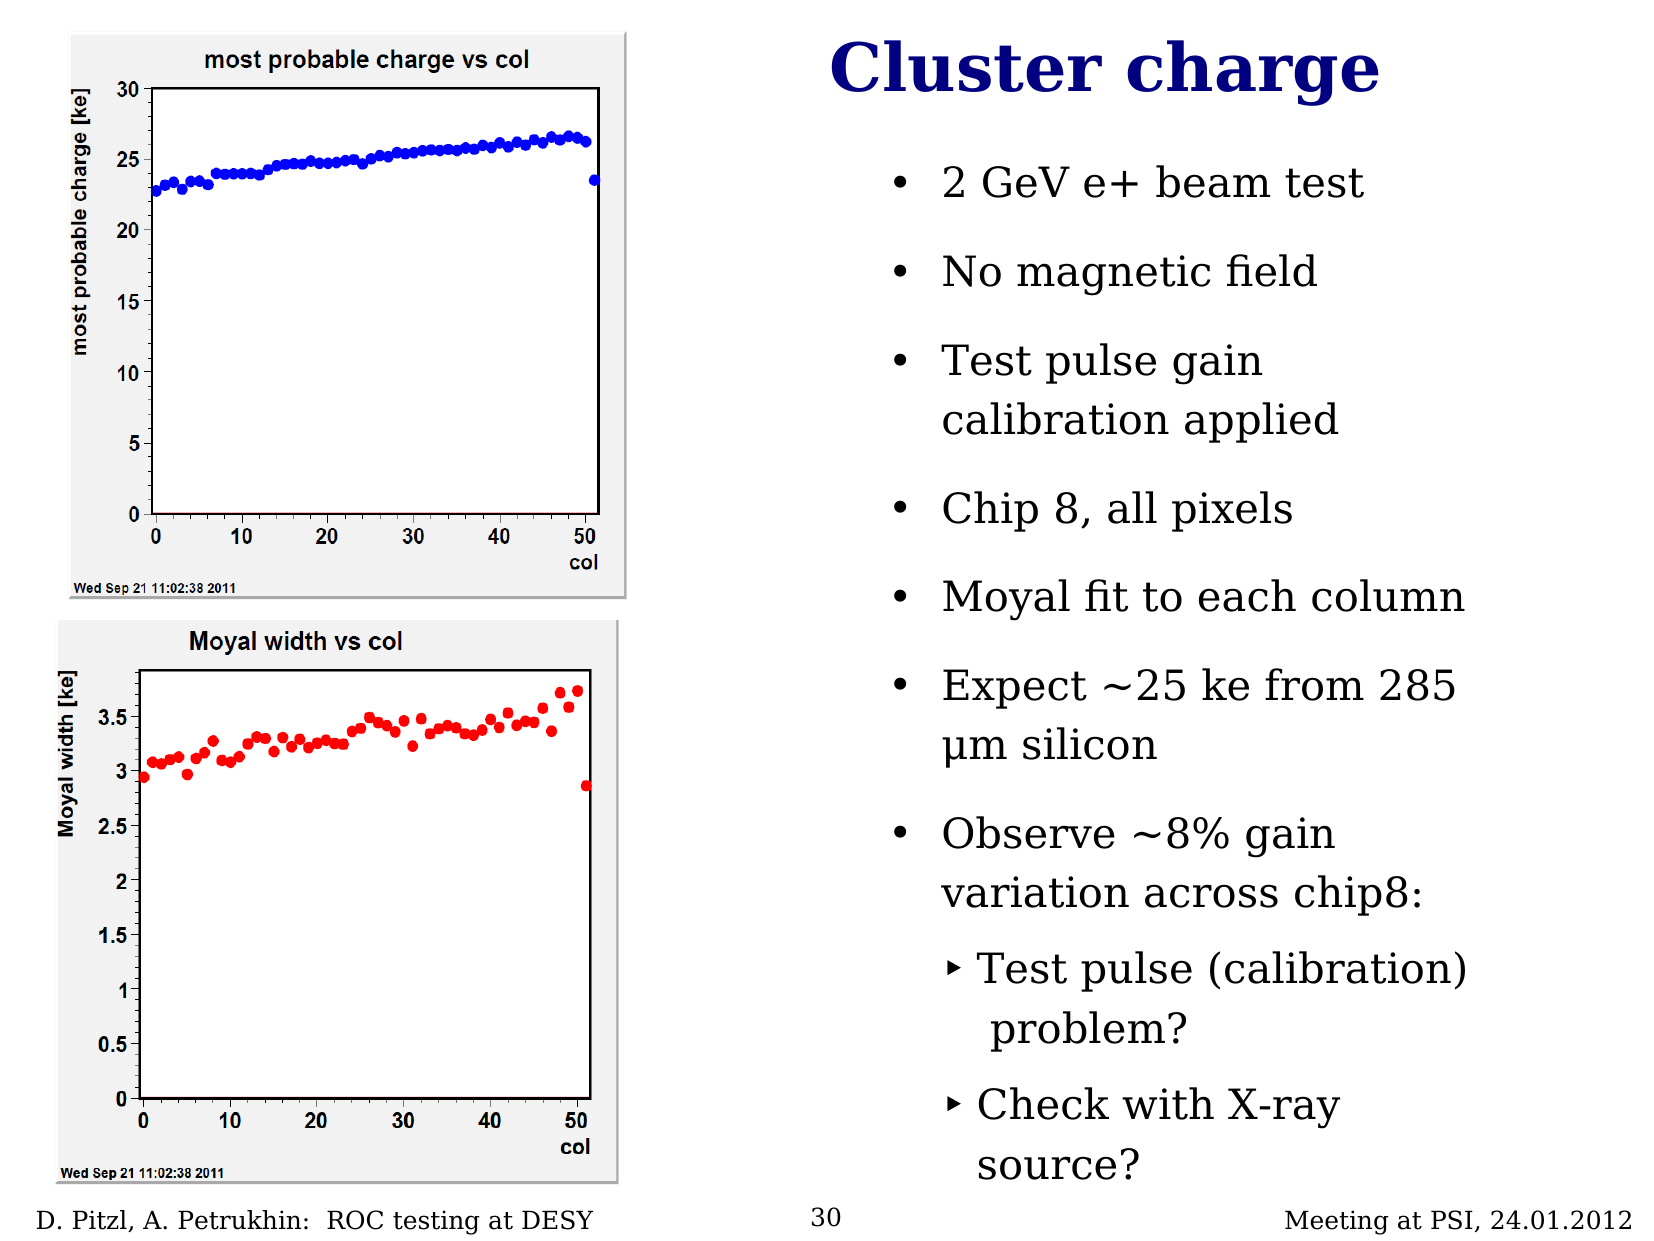

# Cluster charge
2 GeV e+ beam test
No magnetic field
Test pulse gain calibration applied
Chip 8, all pixels
Moyal fit to each column
Expect ~25 ke from 285 μm silicon
Observe ~8% gain variation across chip8:
Test pulse (calibration) problem?
Check with X-ray source?